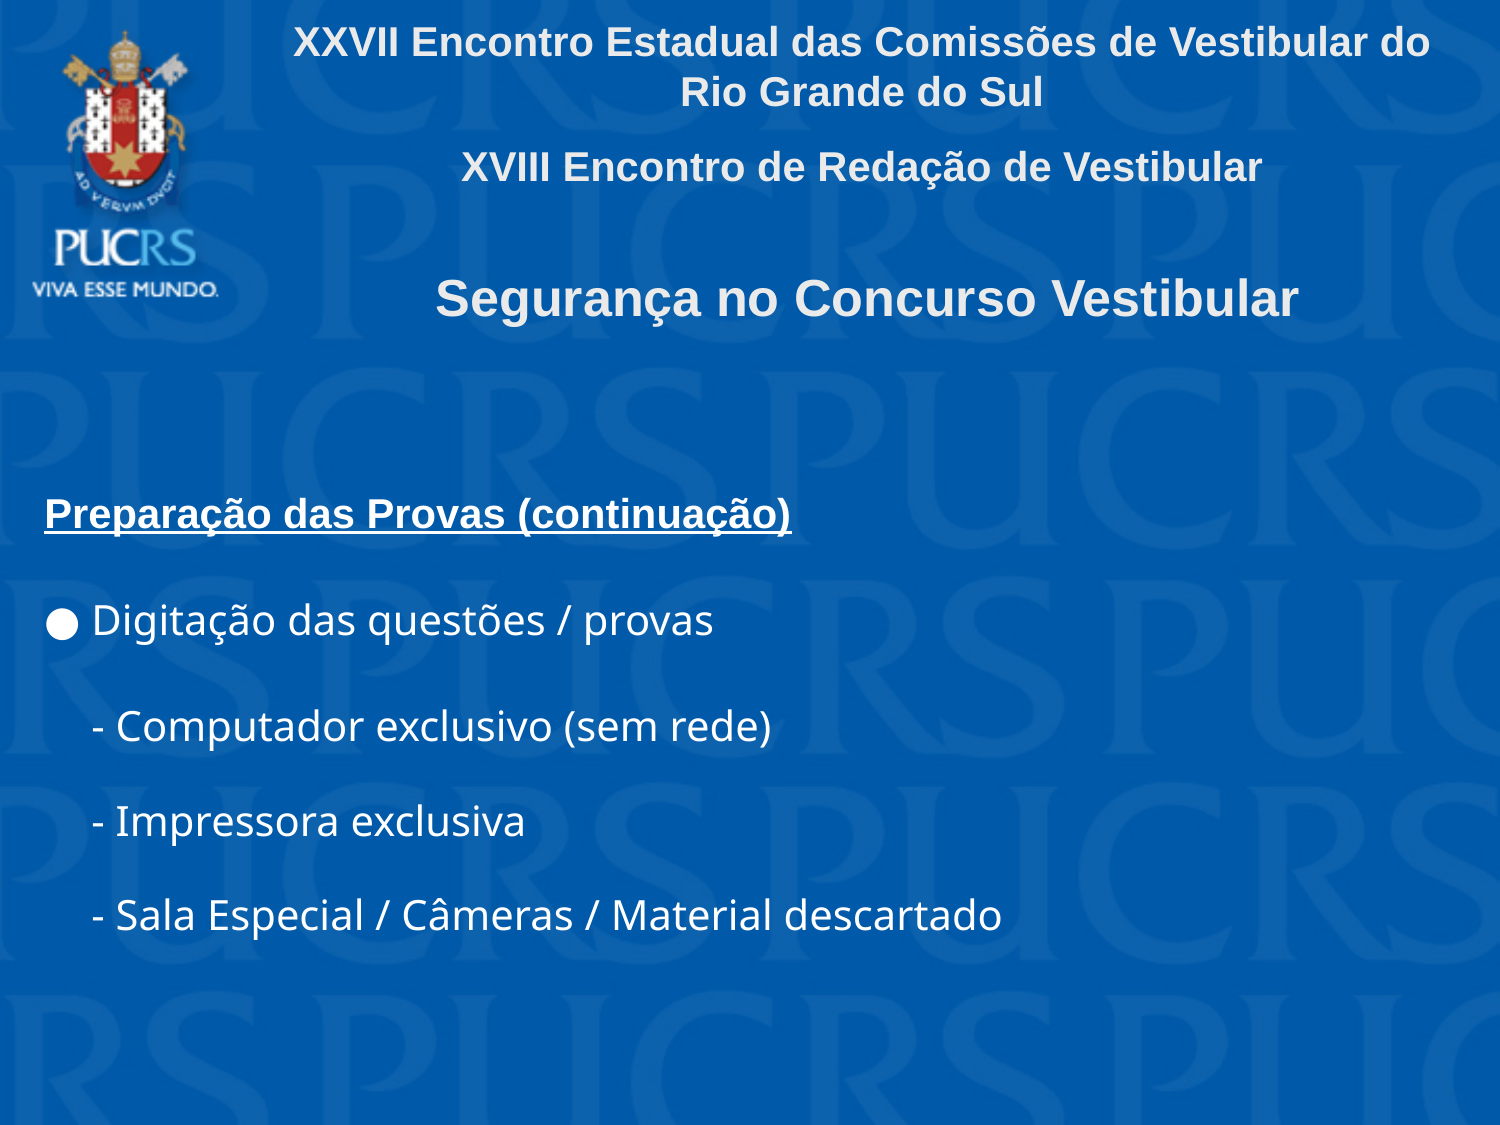

XXVII Encontro Estadual das Comissões de Vestibular do Rio Grande do Sul
 
XVIII Encontro de Redação de Vestibular
 
 Segurança no Concurso Vestibular
Preparação das Provas (continuação)
● Digitação das questões / provas
- Computador exclusivo (sem rede)
- Impressora exclusiva
- Sala Especial / Câmeras / Material descartado